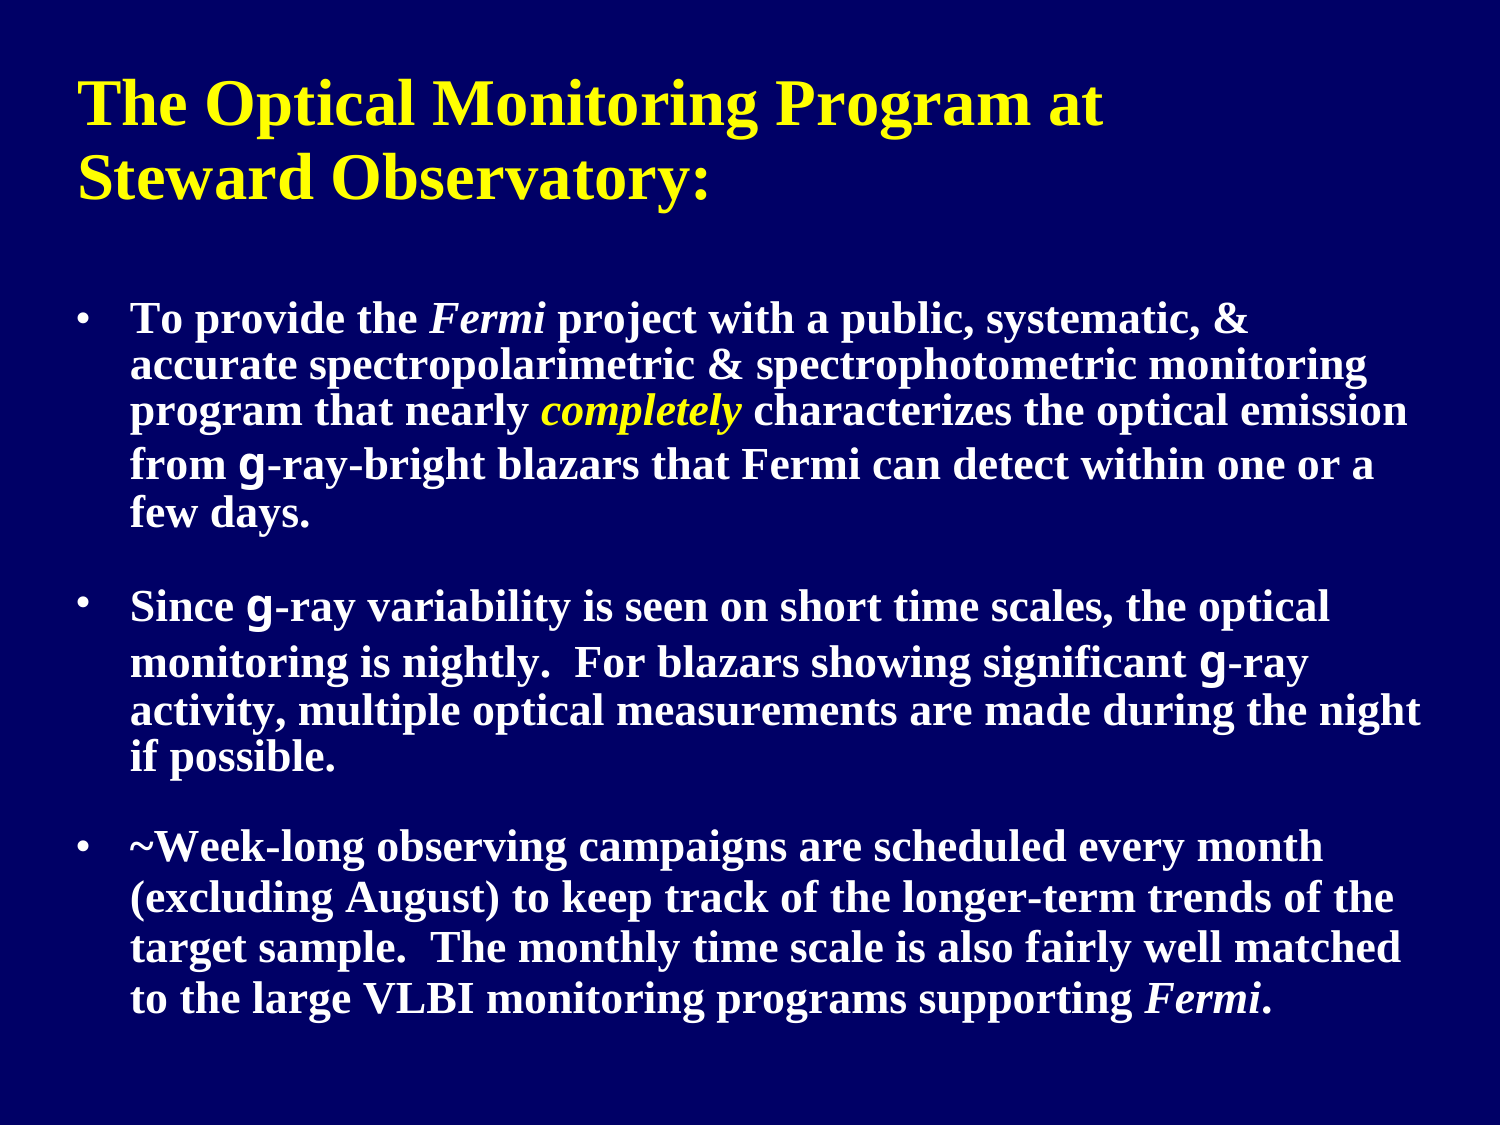

# The Optical Monitoring Program at Steward Observatory:
To provide the Fermi project with a public, systematic, & accurate spectropolarimetric & spectrophotometric monitoring program that nearly completely characterizes the optical emission from g-ray-bright blazars that Fermi can detect within one or a few days.
Since g-ray variability is seen on short time scales, the optical monitoring is nightly. For blazars showing significant g-ray activity, multiple optical measurements are made during the night if possible.
~Week-long observing campaigns are scheduled every month (excluding August) to keep track of the longer-term trends of the target sample. The monthly time scale is also fairly well matched to the large VLBI monitoring programs supporting Fermi.